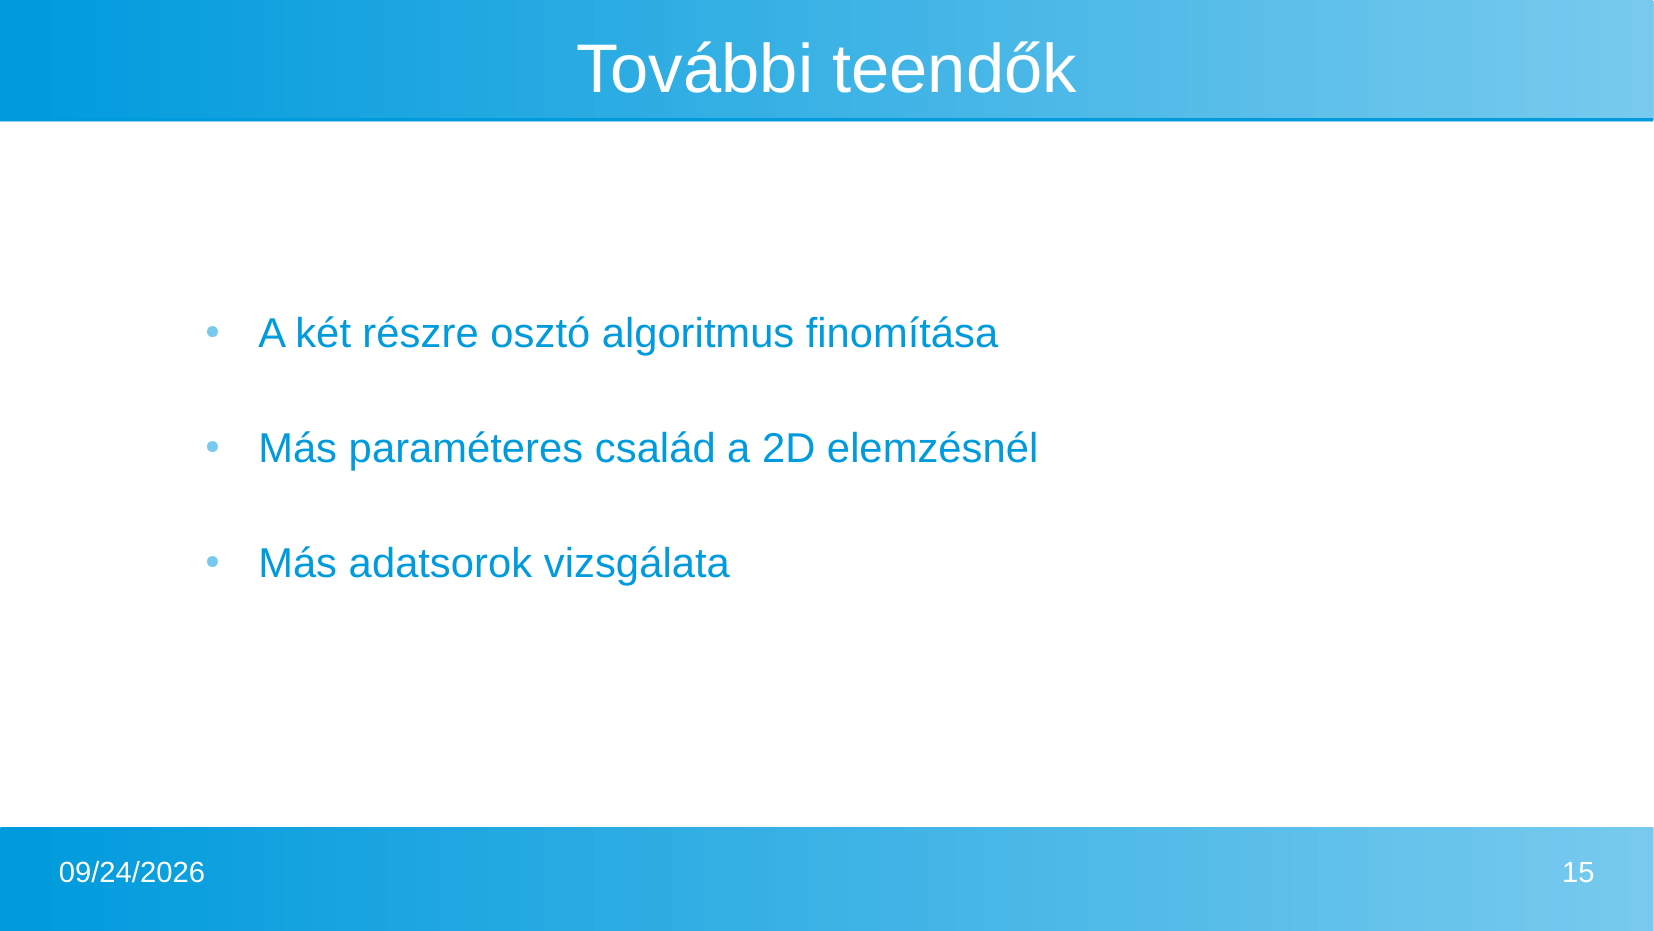

# További teendők
A két részre osztó algoritmus finomítása
Más paraméteres család a 2D elemzésnél
Más adatsorok vizsgálata
15